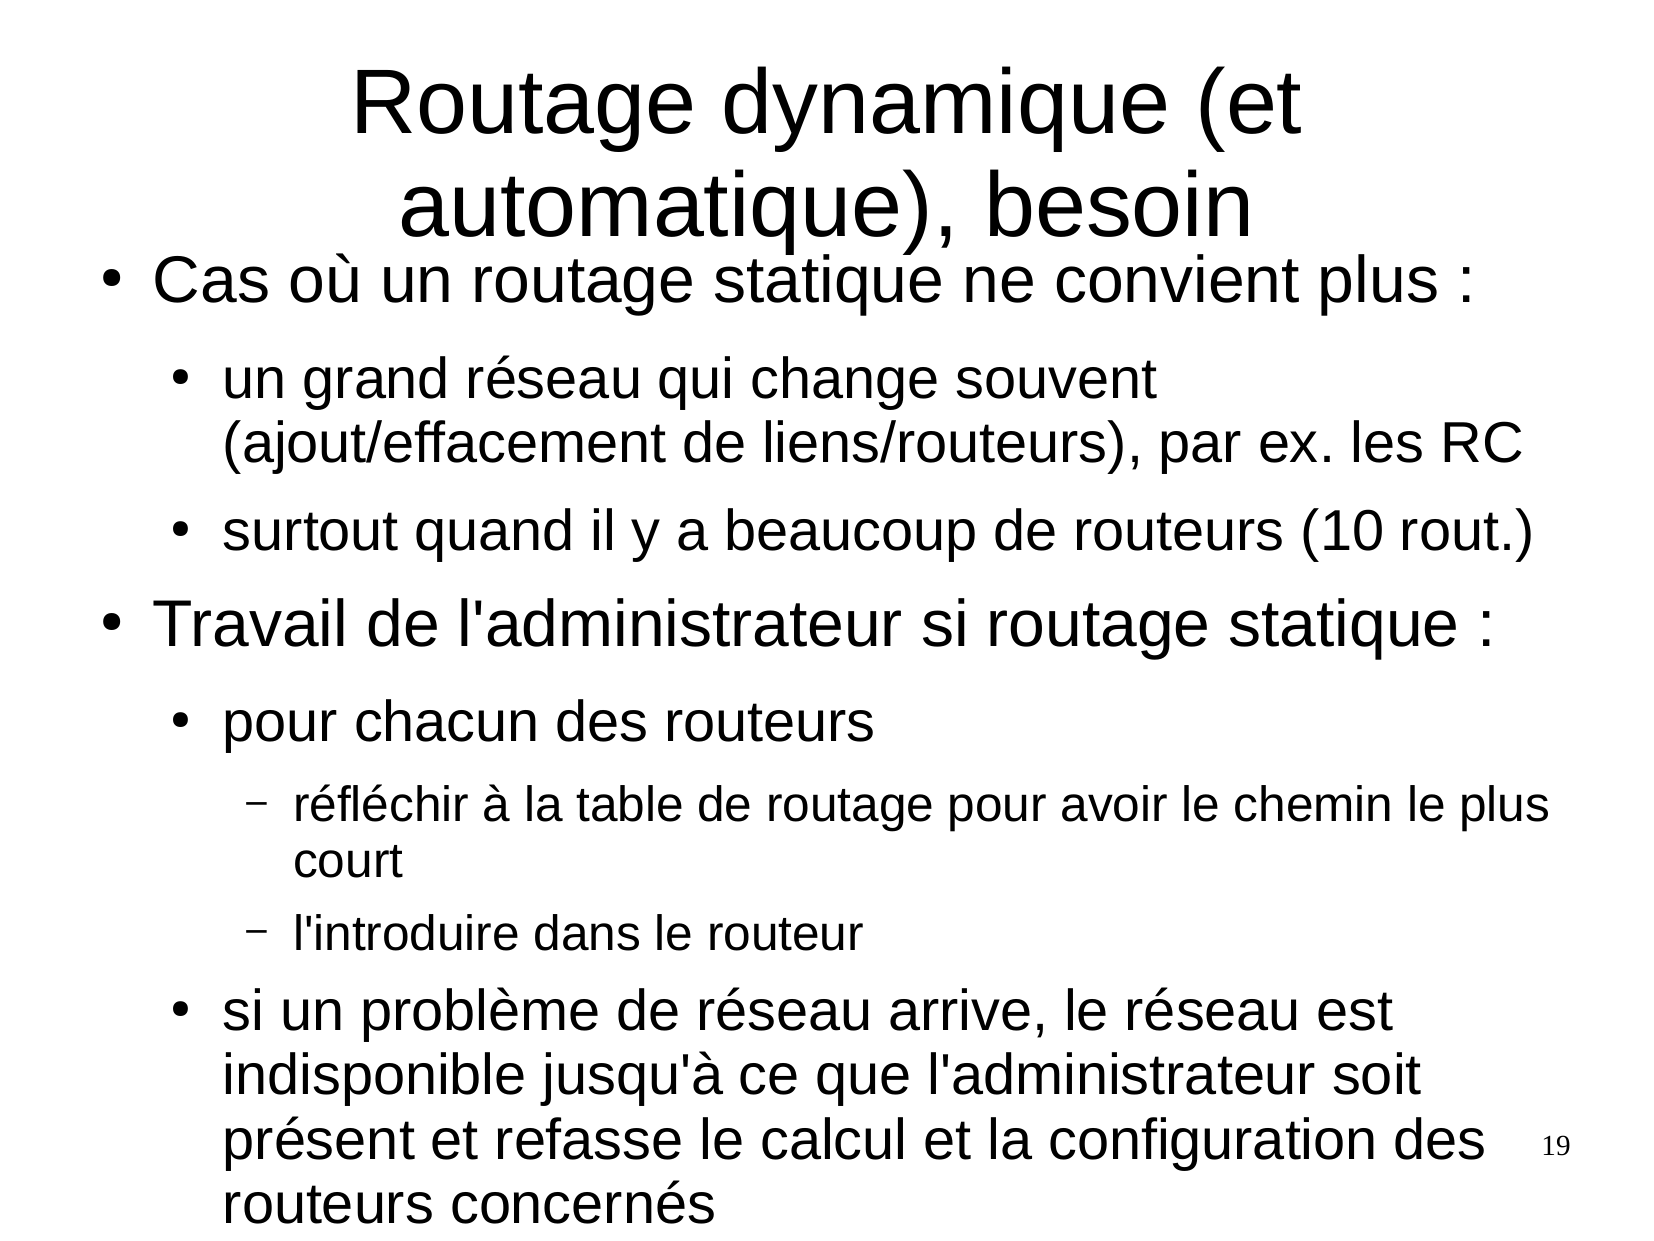

# Routage dynamique (et automatique), besoin
Cas où un routage statique ne convient plus :
un grand réseau qui change souvent (ajout/effacement de liens/routeurs), par ex. les RC
surtout quand il y a beaucoup de routeurs (10 rout.)
Travail de l'administrateur si routage statique :
pour chacun des routeurs
réfléchir à la table de routage pour avoir le chemin le plus court
l'introduire dans le routeur
si un problème de réseau arrive, le réseau est indisponible jusqu'à ce que l'administrateur soit présent et refasse le calcul et la configuration des routeurs concernés
19